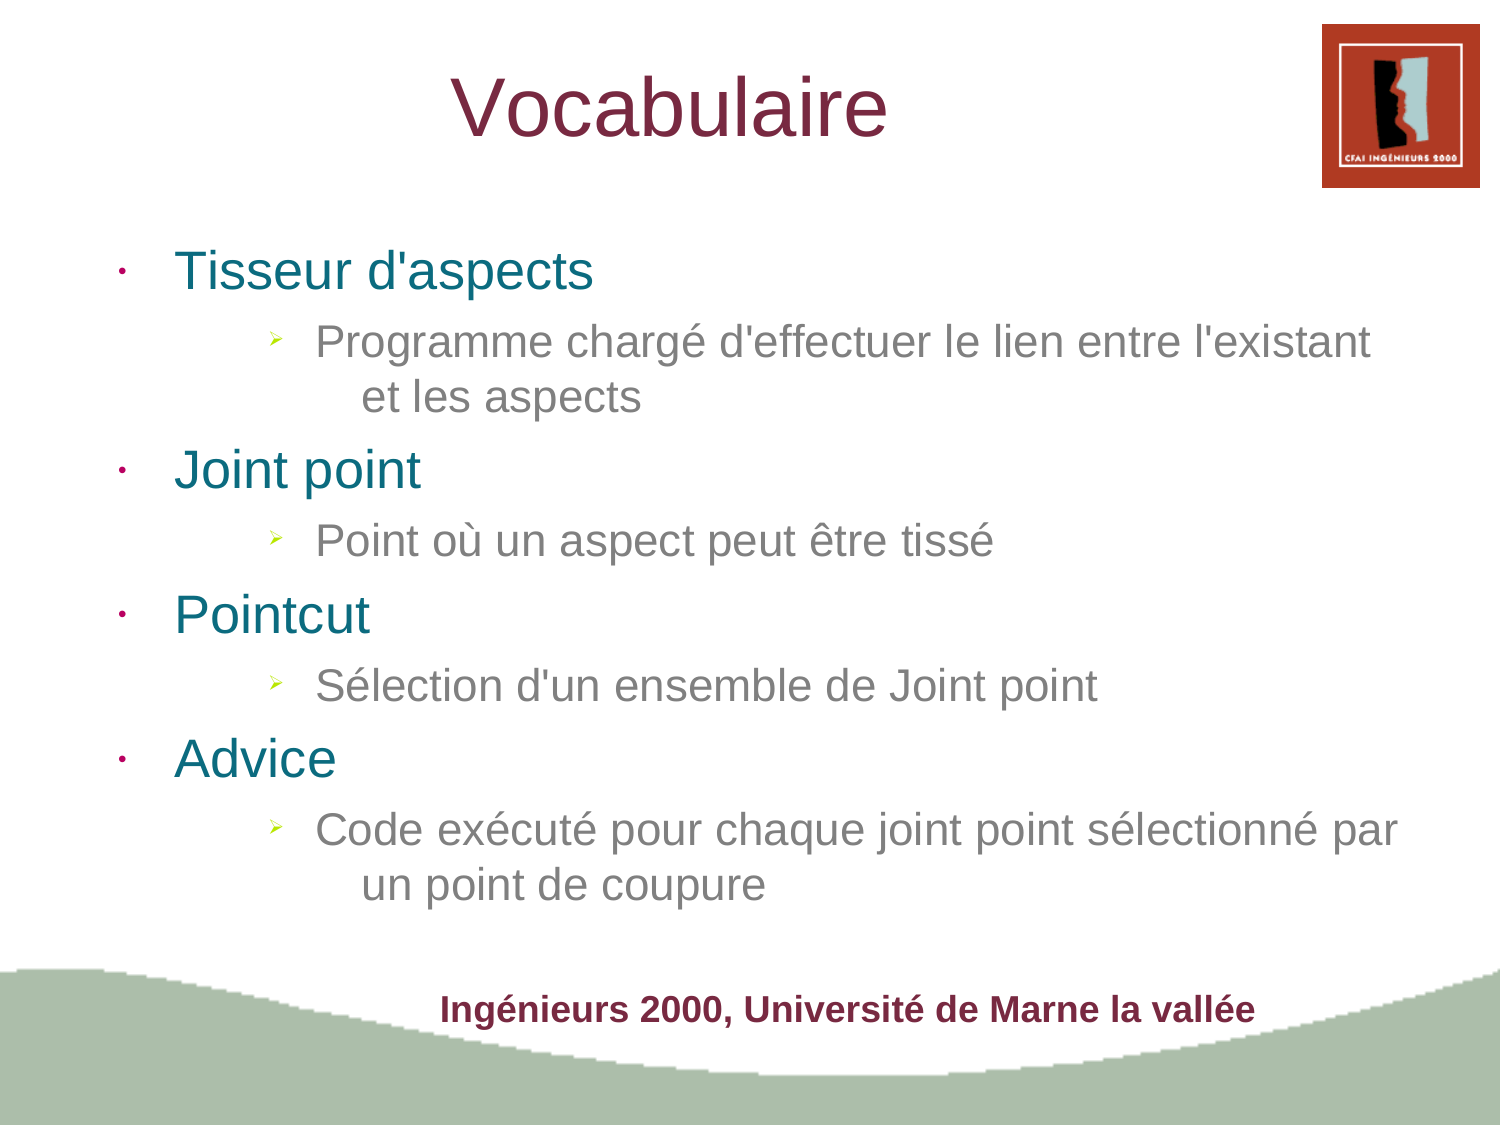

# Vocabulaire
Tisseur d'aspects
Programme chargé d'effectuer le lien entre l'existant et les aspects
Joint point
Point où un aspect peut être tissé
Pointcut
Sélection d'un ensemble de Joint point
Advice
Code exécuté pour chaque joint point sélectionné par un point de coupure